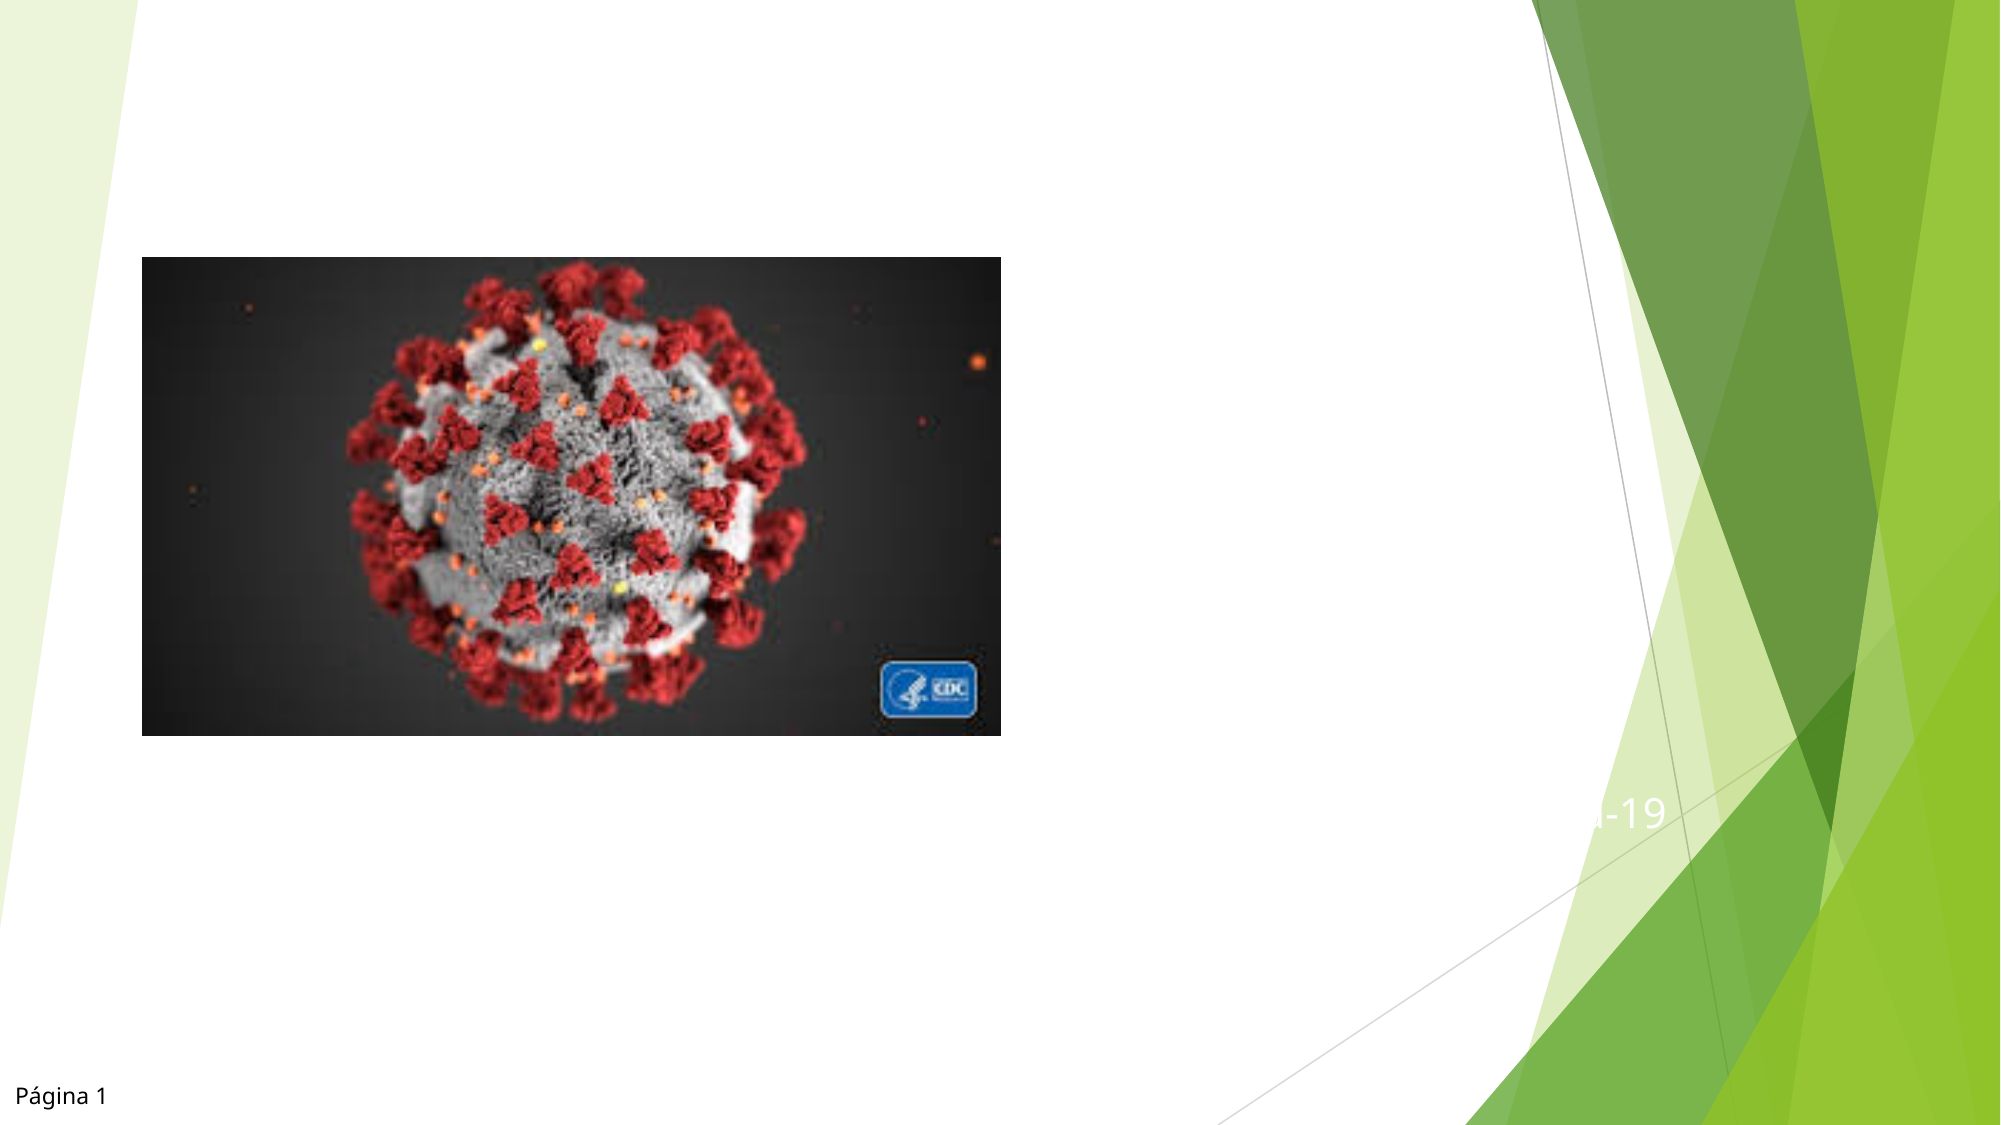

# Covid y salud
Síntomas del covid-19
Página 1